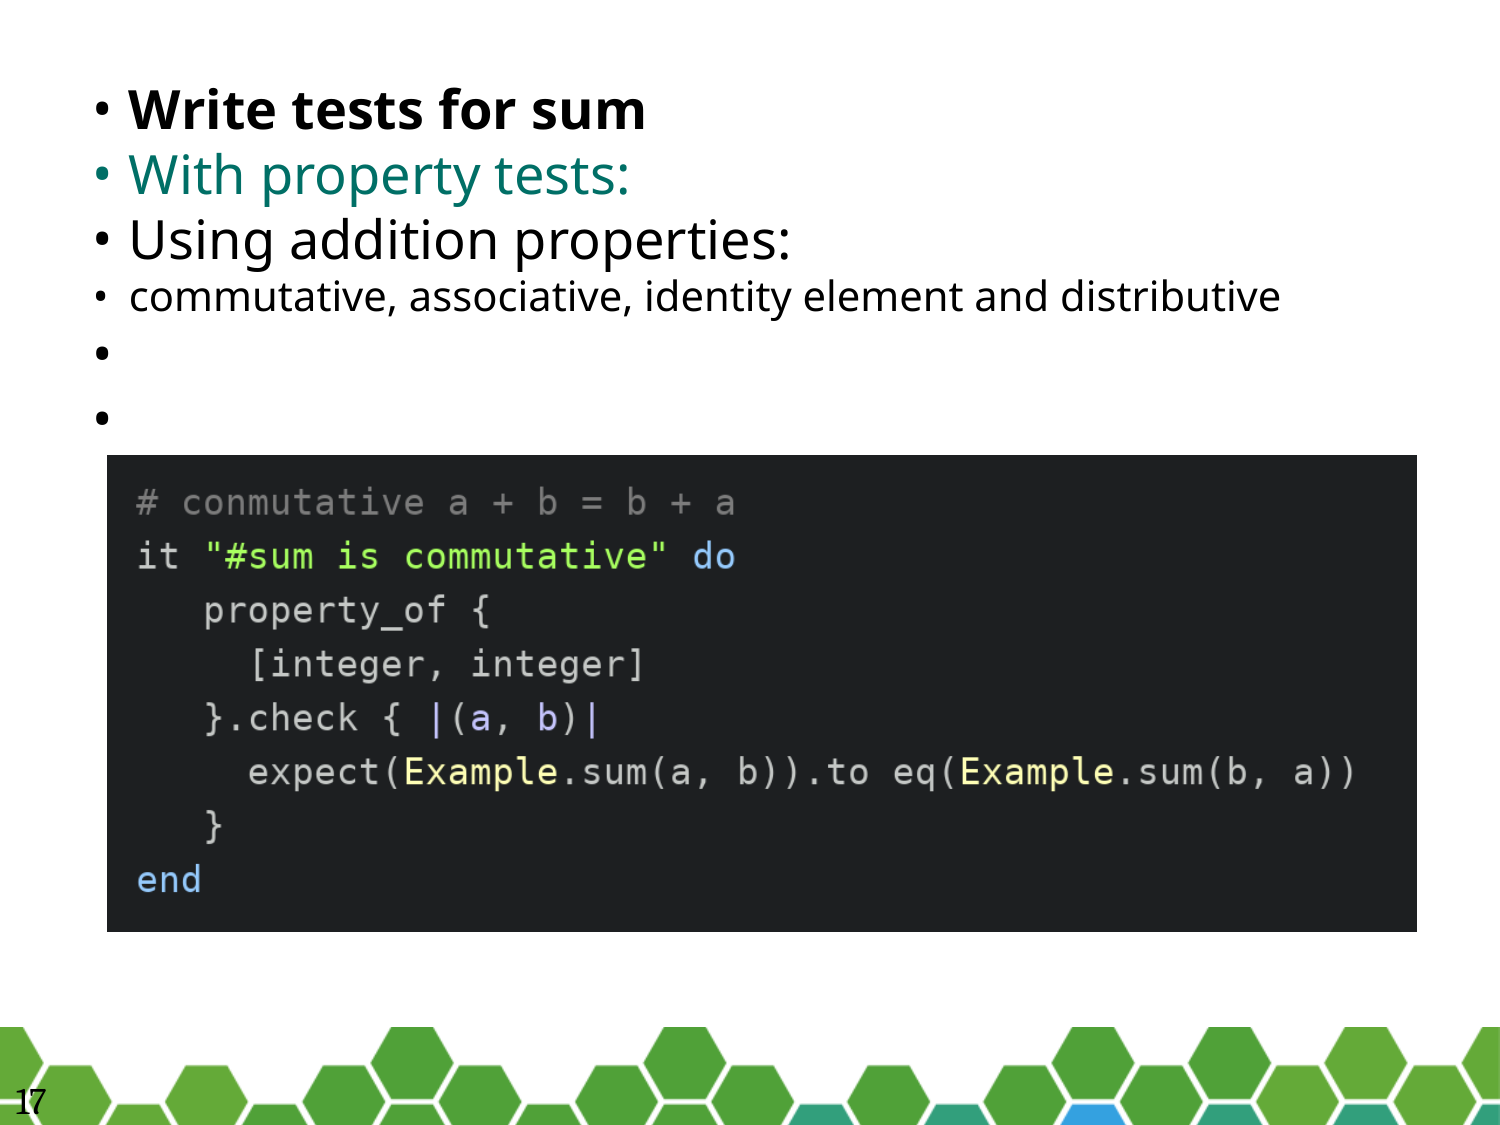

Write tests for sum
With property tests:
Using addition properties:
commutative, associative, identity element and distributive